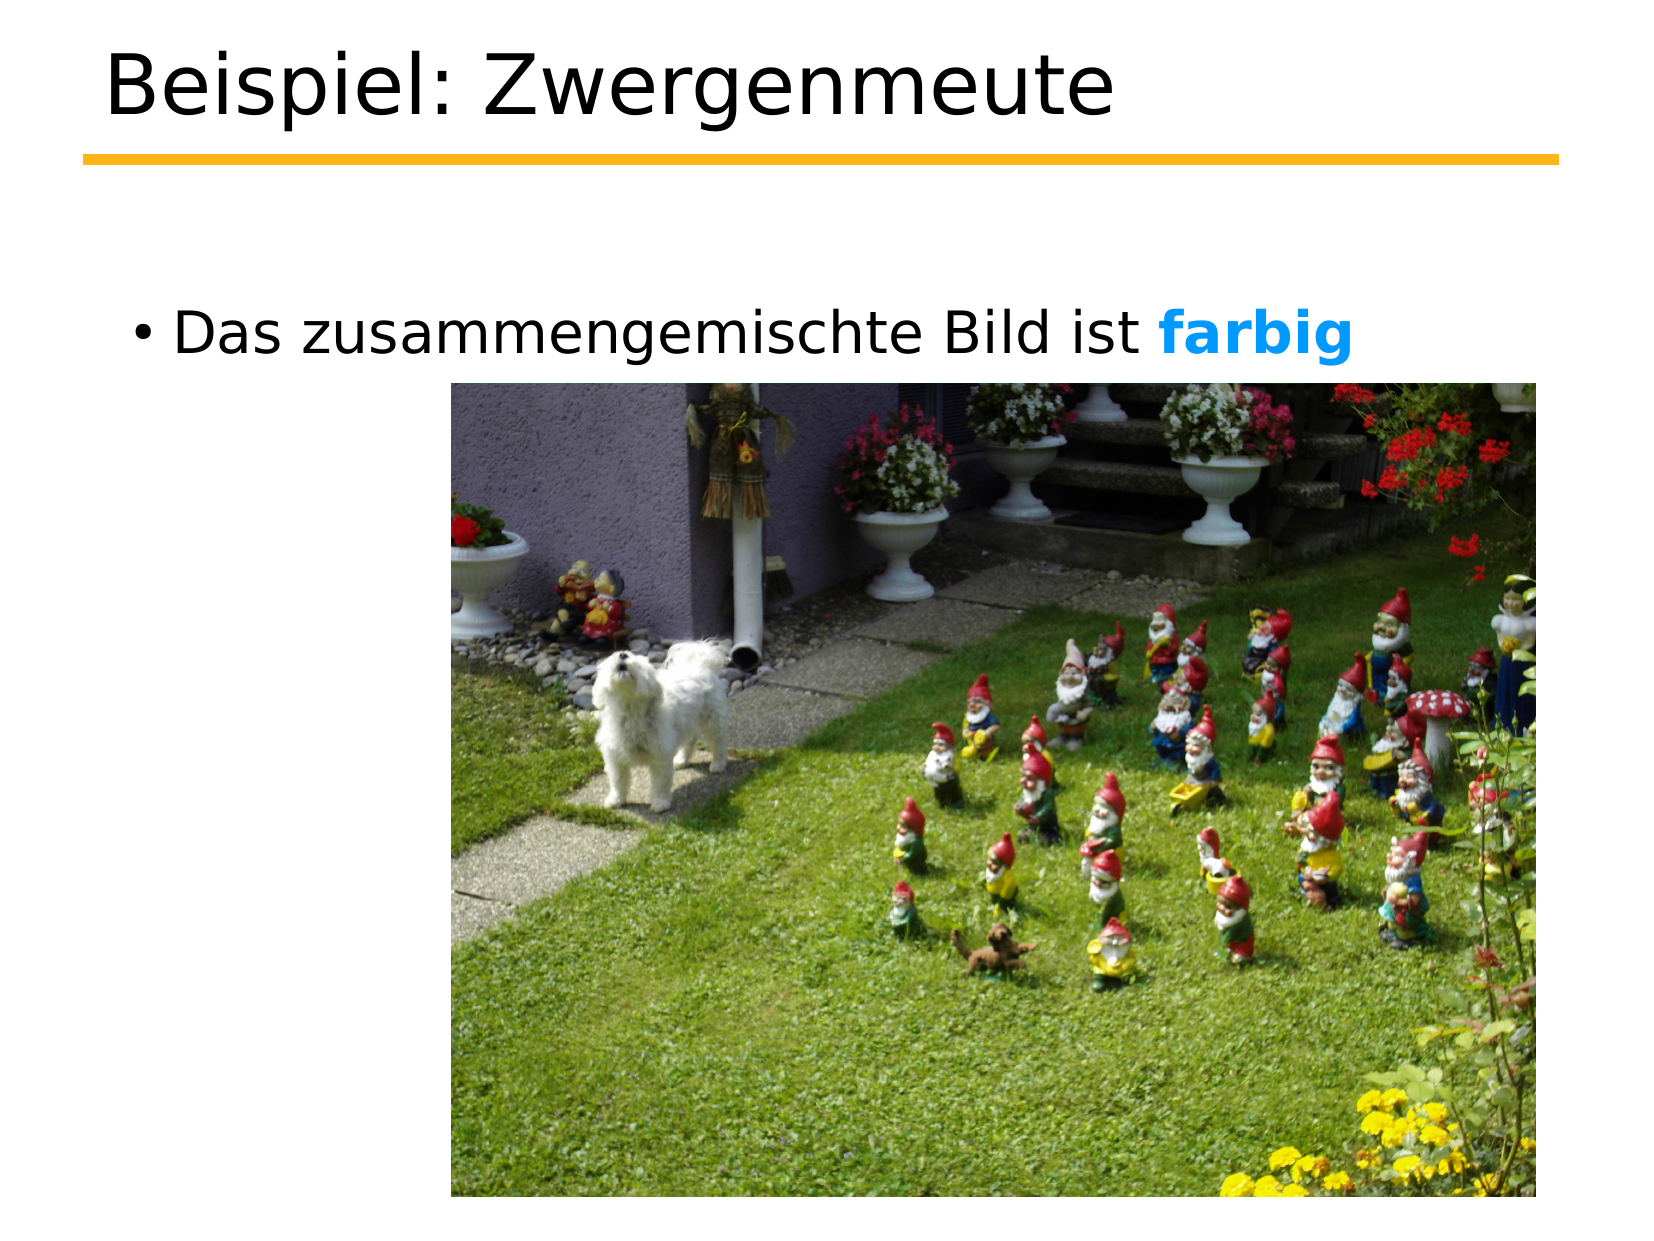

# Beispiel: Zwergenmeute
 Das zusammengemischte Bild ist farbig